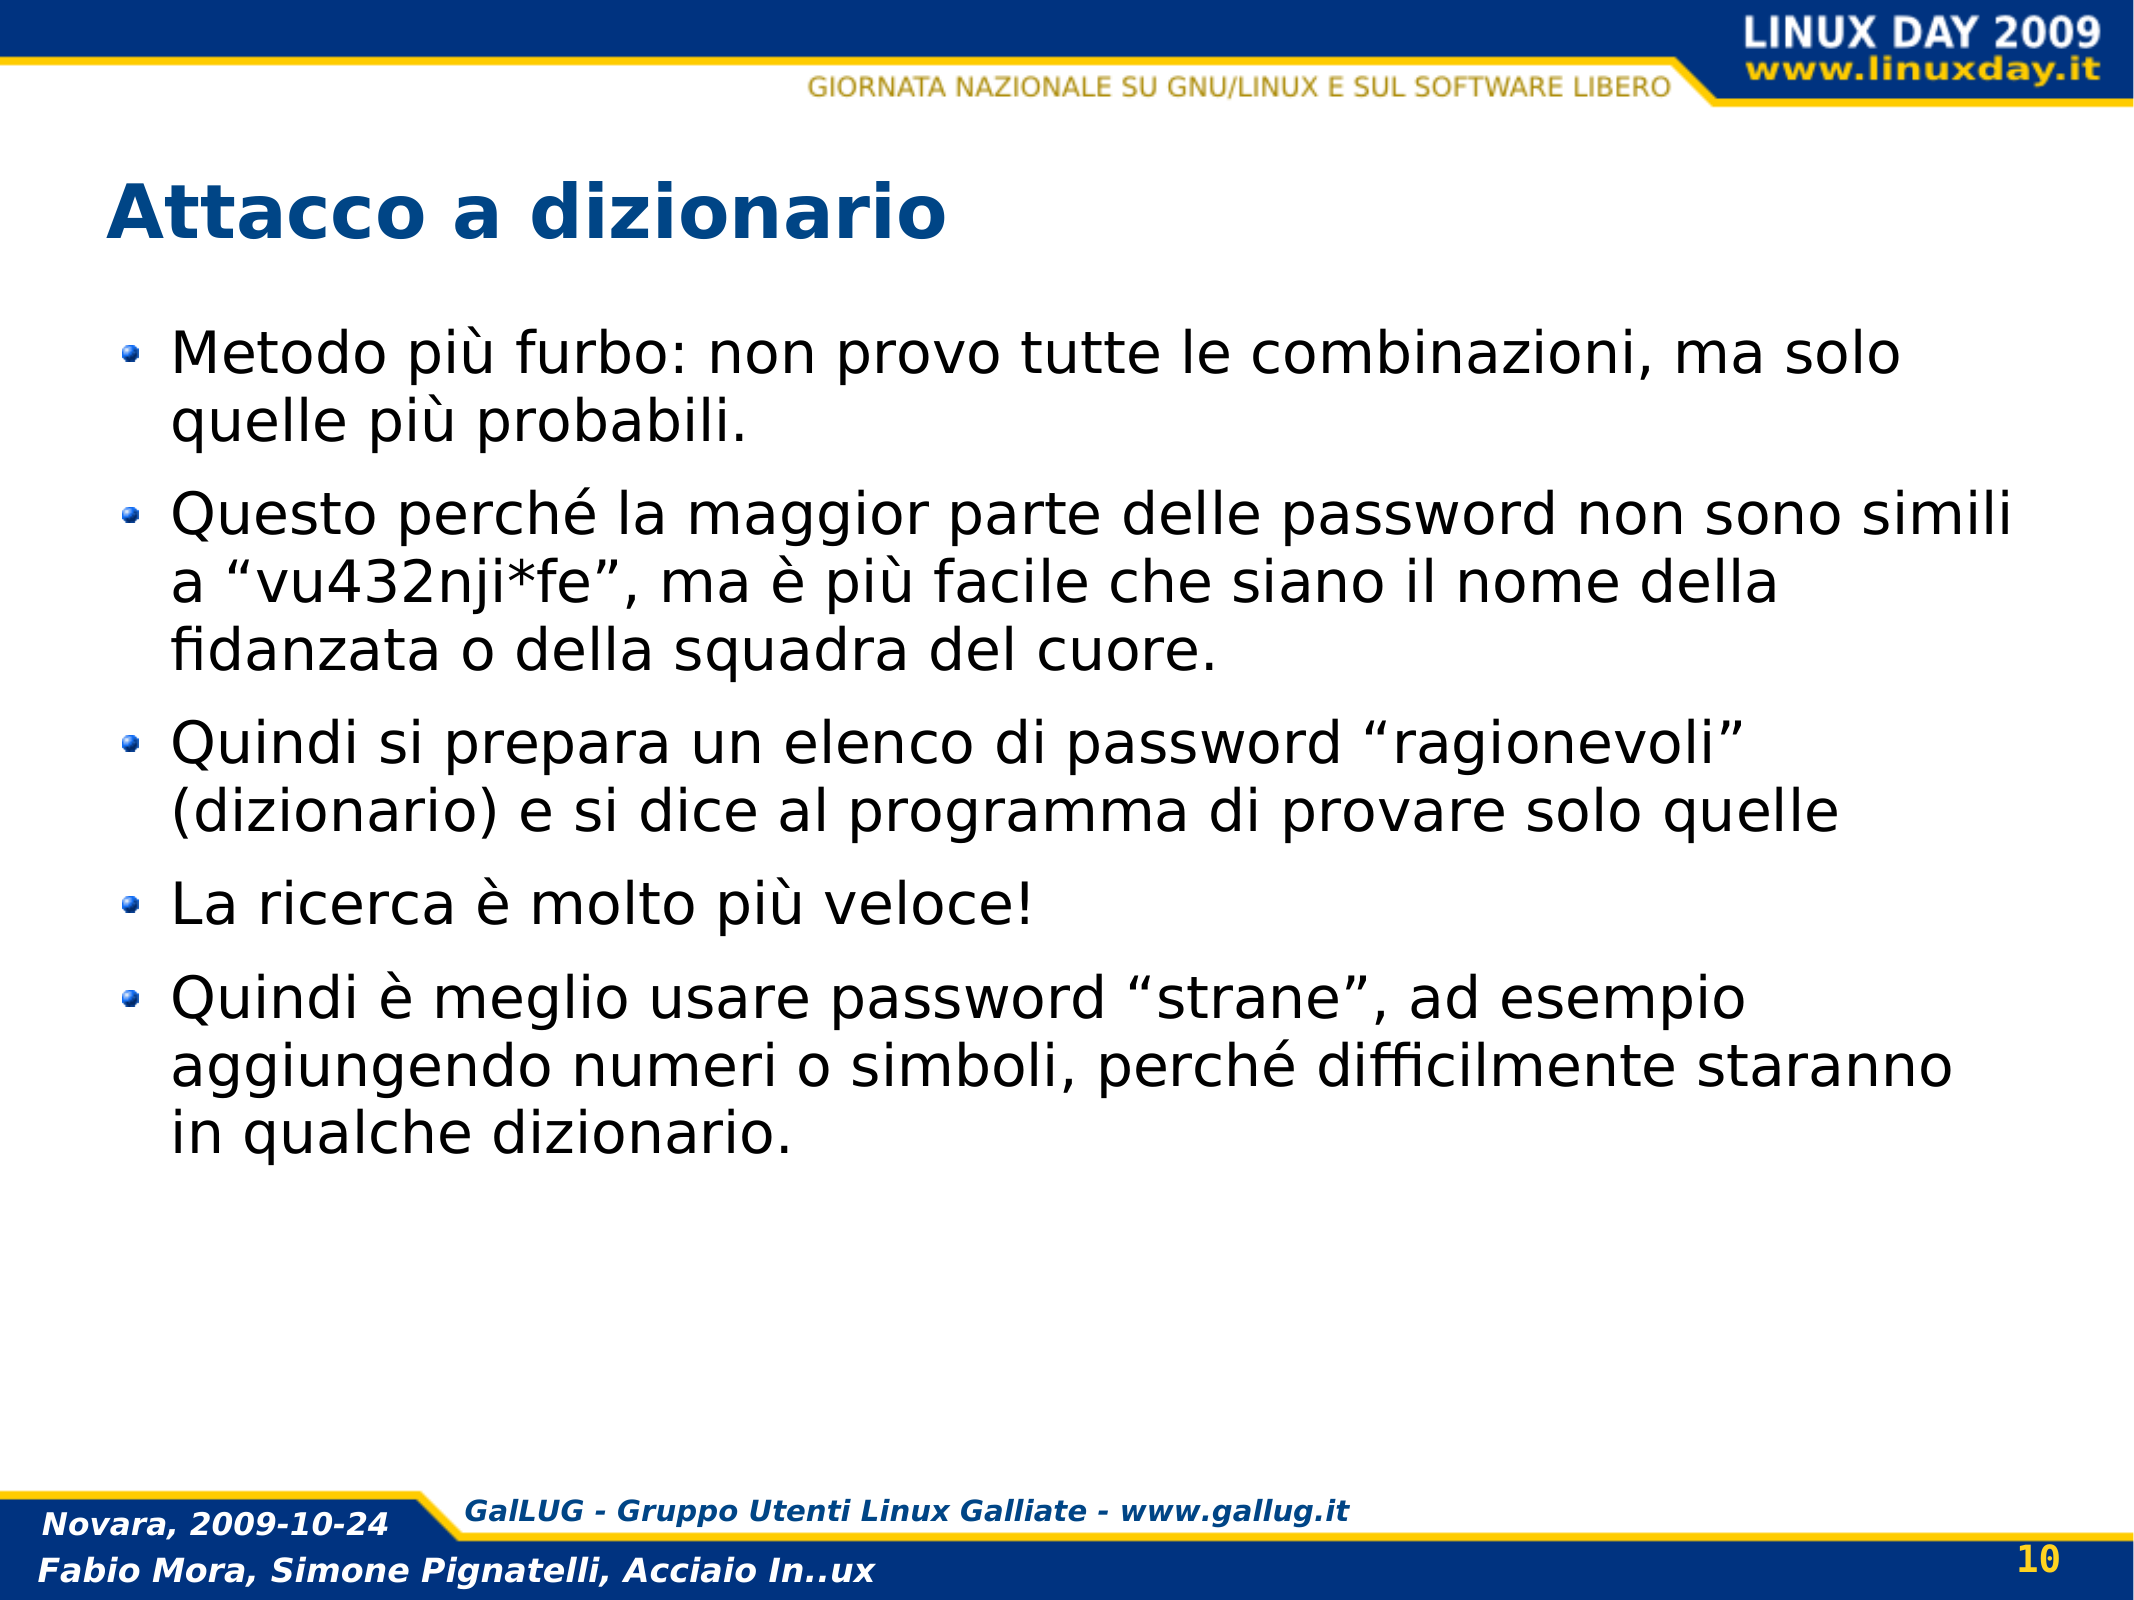

# Attacco a dizionario
Metodo più furbo: non provo tutte le combinazioni, ma solo quelle più probabili.
Questo perché la maggior parte delle password non sono simili a “vu432nji*fe”, ma è più facile che siano il nome della fidanzata o della squadra del cuore.
Quindi si prepara un elenco di password “ragionevoli” (dizionario) e si dice al programma di provare solo quelle
La ricerca è molto più veloce!
Quindi è meglio usare password “strane”, ad esempio aggiungendo numeri o simboli, perché difficilmente staranno in qualche dizionario.